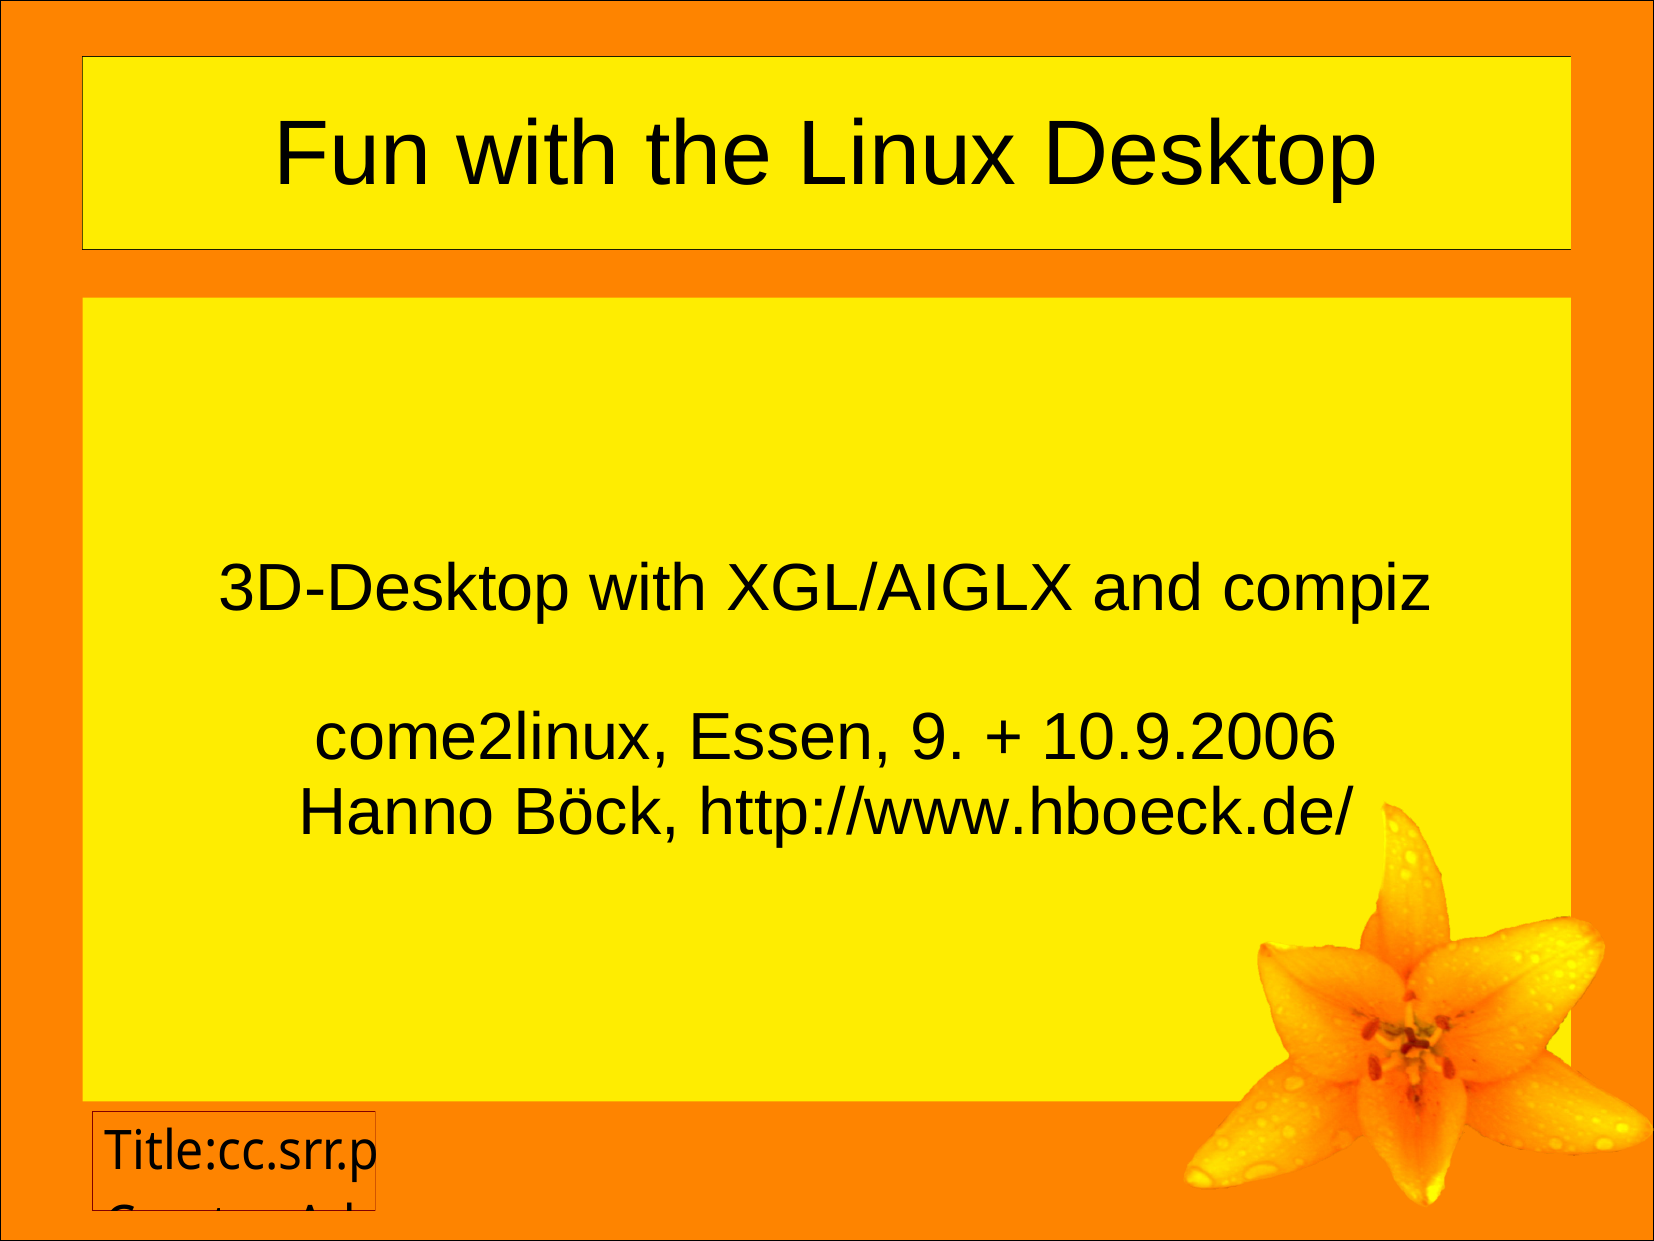

# Fun with the Linux Desktop
3D-Desktop with XGL/AIGLX and compiz
come2linux, Essen, 9. + 10.9.2006
Hanno Böck, http://www.hboeck.de/